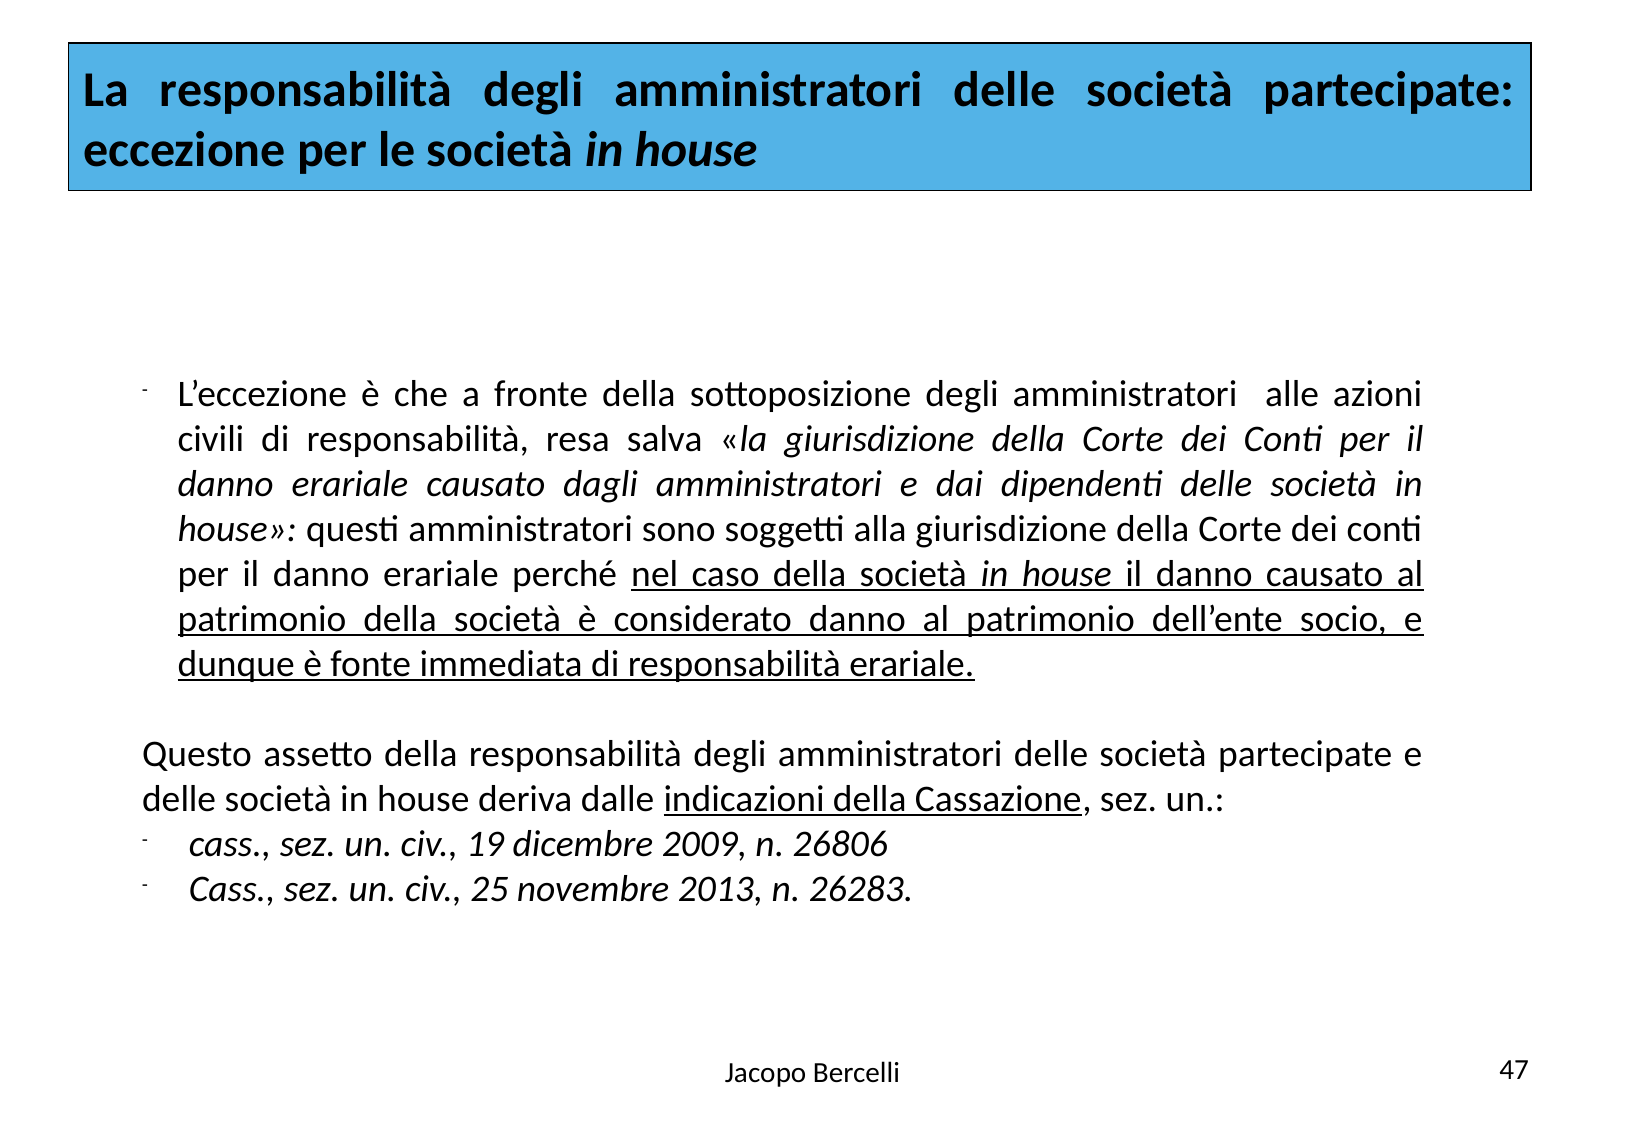

# La responsabilità degli amministratori delle società partecipate: eccezione per le società in house
L’eccezione è che a fronte della sottoposizione degli amministratori alle azioni civili di responsabilità, resa salva «la giurisdizione della Corte dei Conti per il danno erariale causato dagli amministratori e dai dipendenti delle società in house»: questi amministratori sono soggetti alla giurisdizione della Corte dei conti per il danno erariale perché nel caso della società in house il danno causato al patrimonio della società è considerato danno al patrimonio dell’ente socio, e dunque è fonte immediata di responsabilità erariale.
Questo assetto della responsabilità degli amministratori delle società partecipate e delle società in house deriva dalle indicazioni della Cassazione, sez. un.:
cass., sez. un. civ., 19 dicembre 2009, n. 26806
Cass., sez. un. civ., 25 novembre 2013, n. 26283.
Jacopo Bercelli